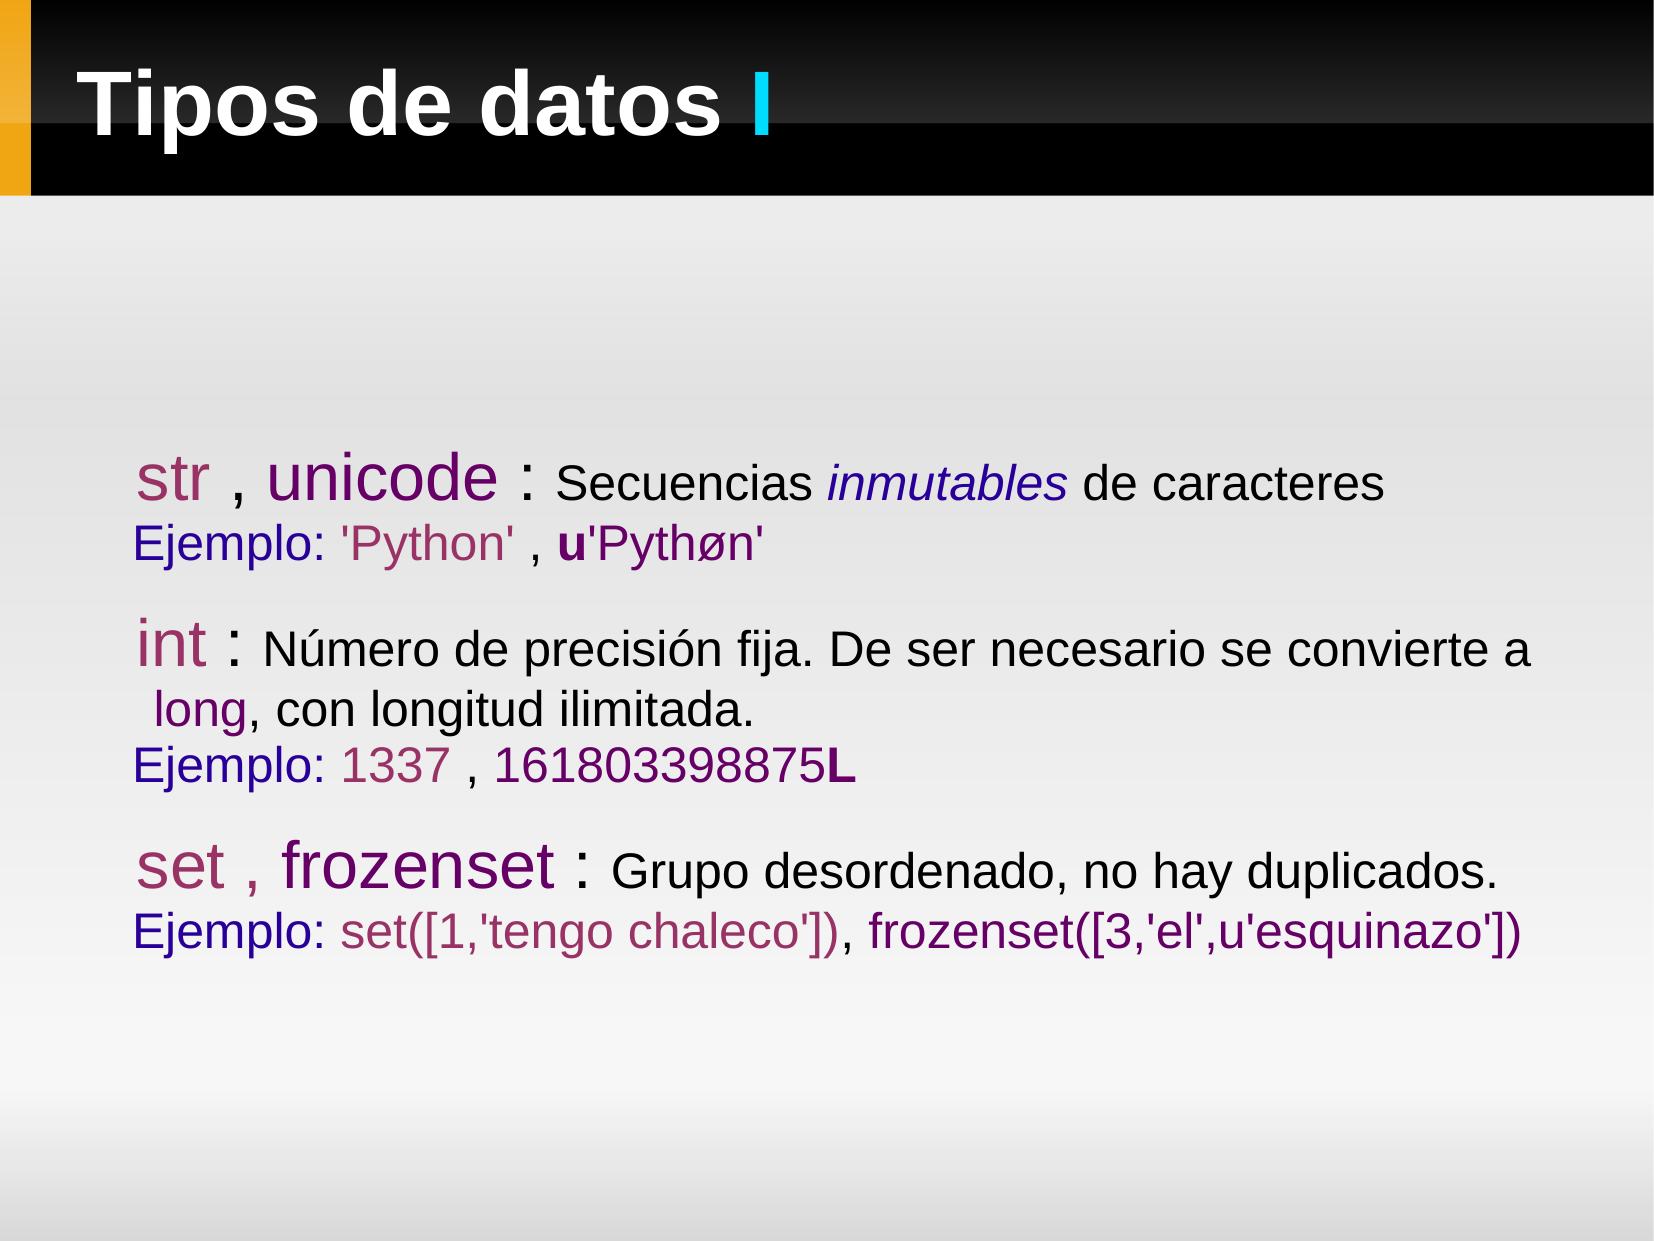

# Tipos de datos I
 str , unicode : Secuencias inmutables de caracteres
 Ejemplo: 'Python' , u'Pythøn'
 int : Número de precisión fija. De ser necesario se convierte a long, con longitud ilimitada.
 Ejemplo: 1337 , 161803398875L
 set , frozenset : Grupo desordenado, no hay duplicados.
 Ejemplo: set([1,'tengo chaleco']), frozenset([3,'el',u'esquinazo'])